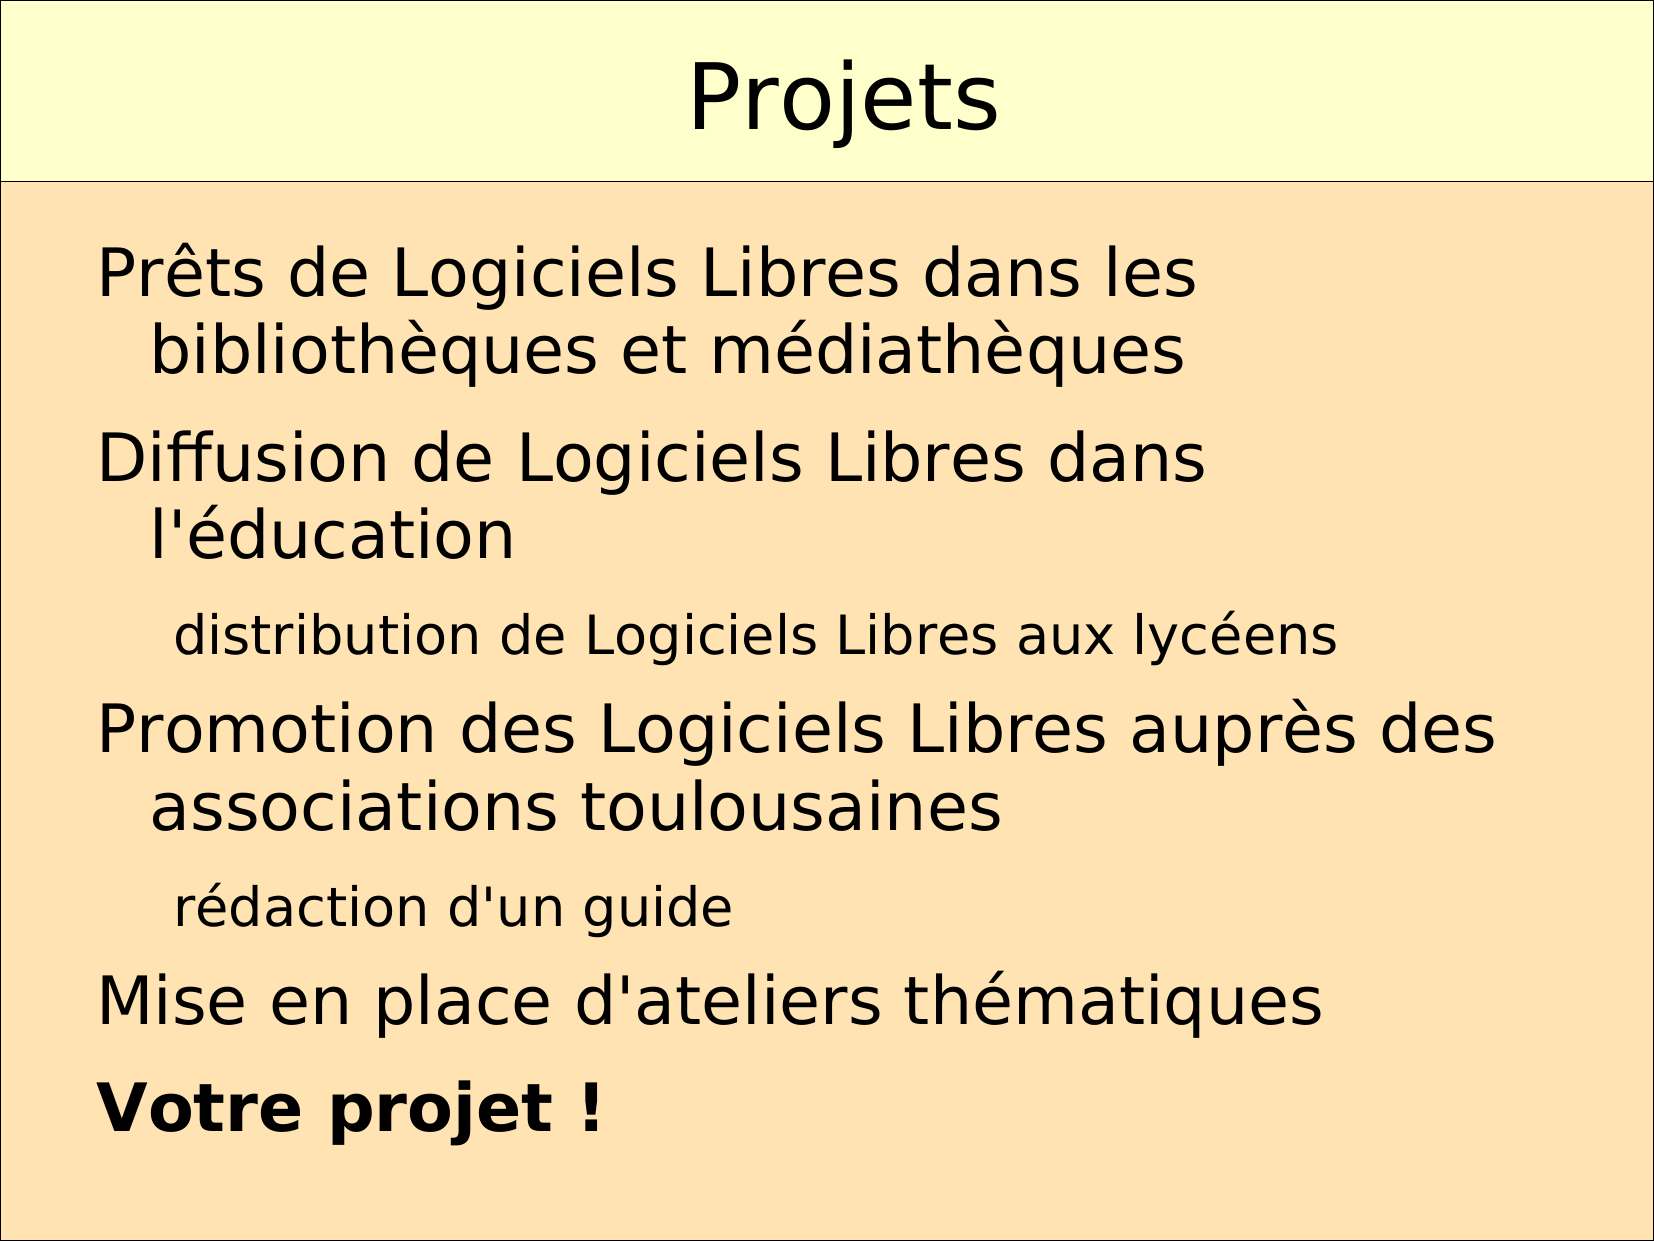

# Projets
Prêts de Logiciels Libres dans les bibliothèques et médiathèques
Diffusion de Logiciels Libres dans l'éducation
distribution de Logiciels Libres aux lycéens
Promotion des Logiciels Libres auprès des associations toulousaines
rédaction d'un guide
Mise en place d'ateliers thématiques
Votre projet !